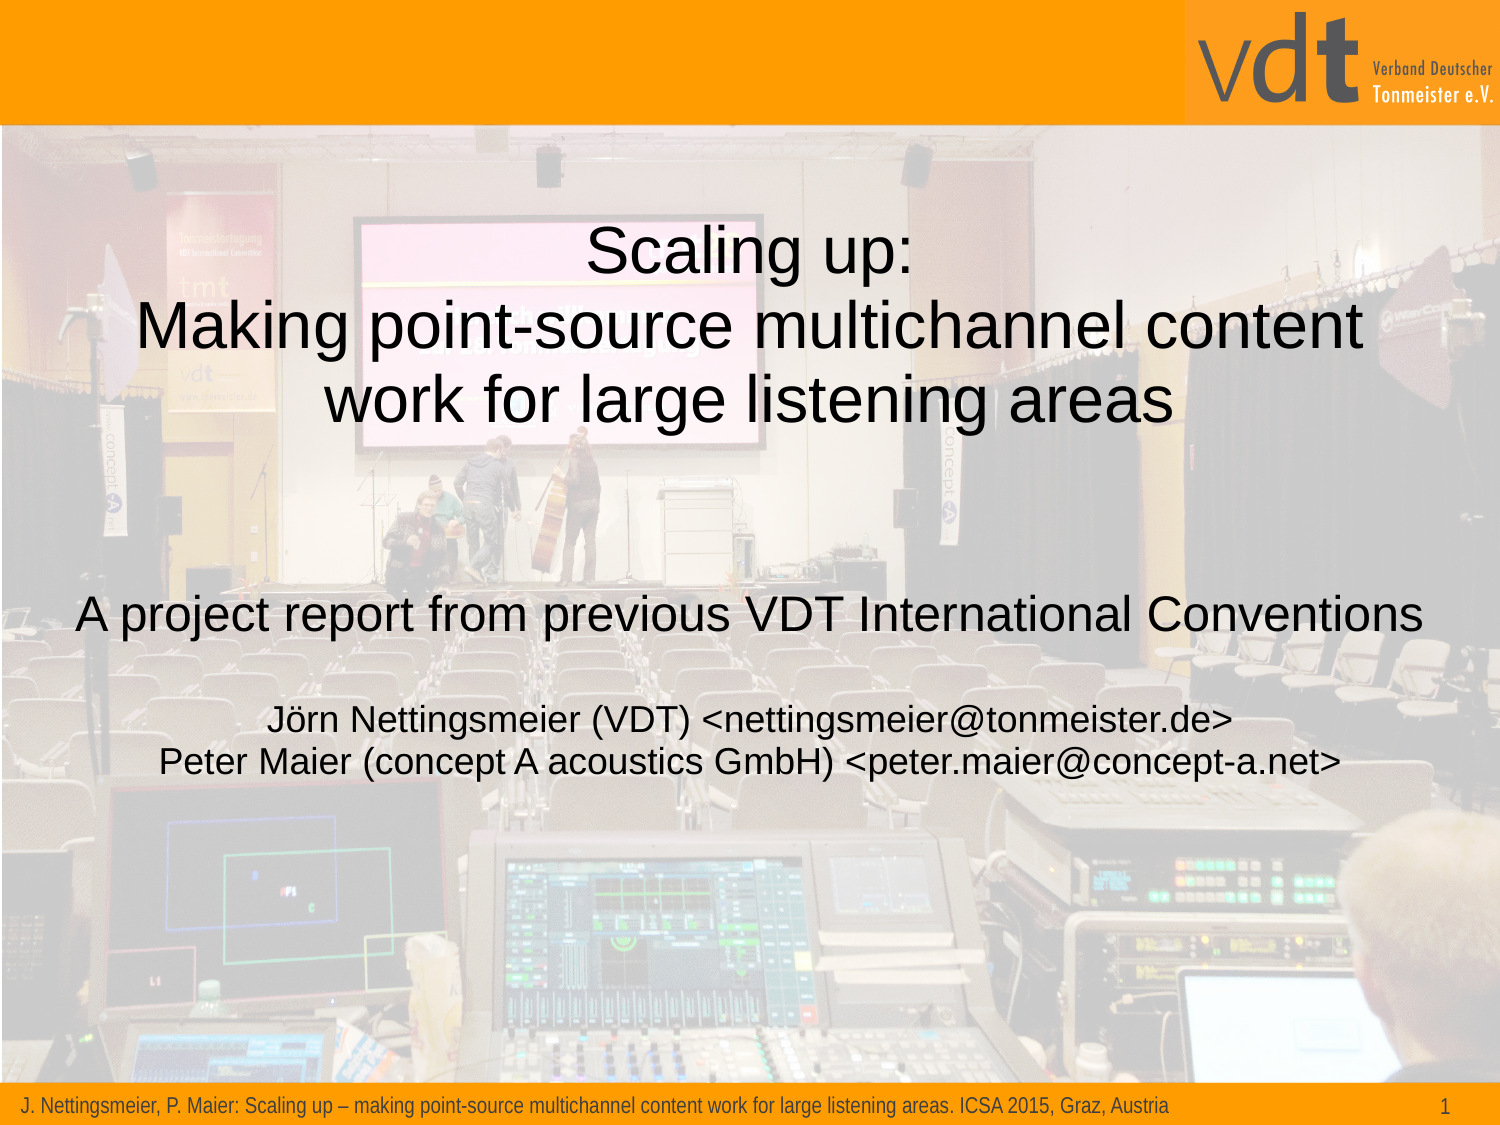

# Scaling up: Making point-source multichannel content work for large listening areas
A project report from previous VDT International Conventions
Jörn Nettingsmeier (VDT) <nettingsmeier@tonmeister.de>
Peter Maier (concept A acoustics GmbH) <peter.maier@concept-a.net>